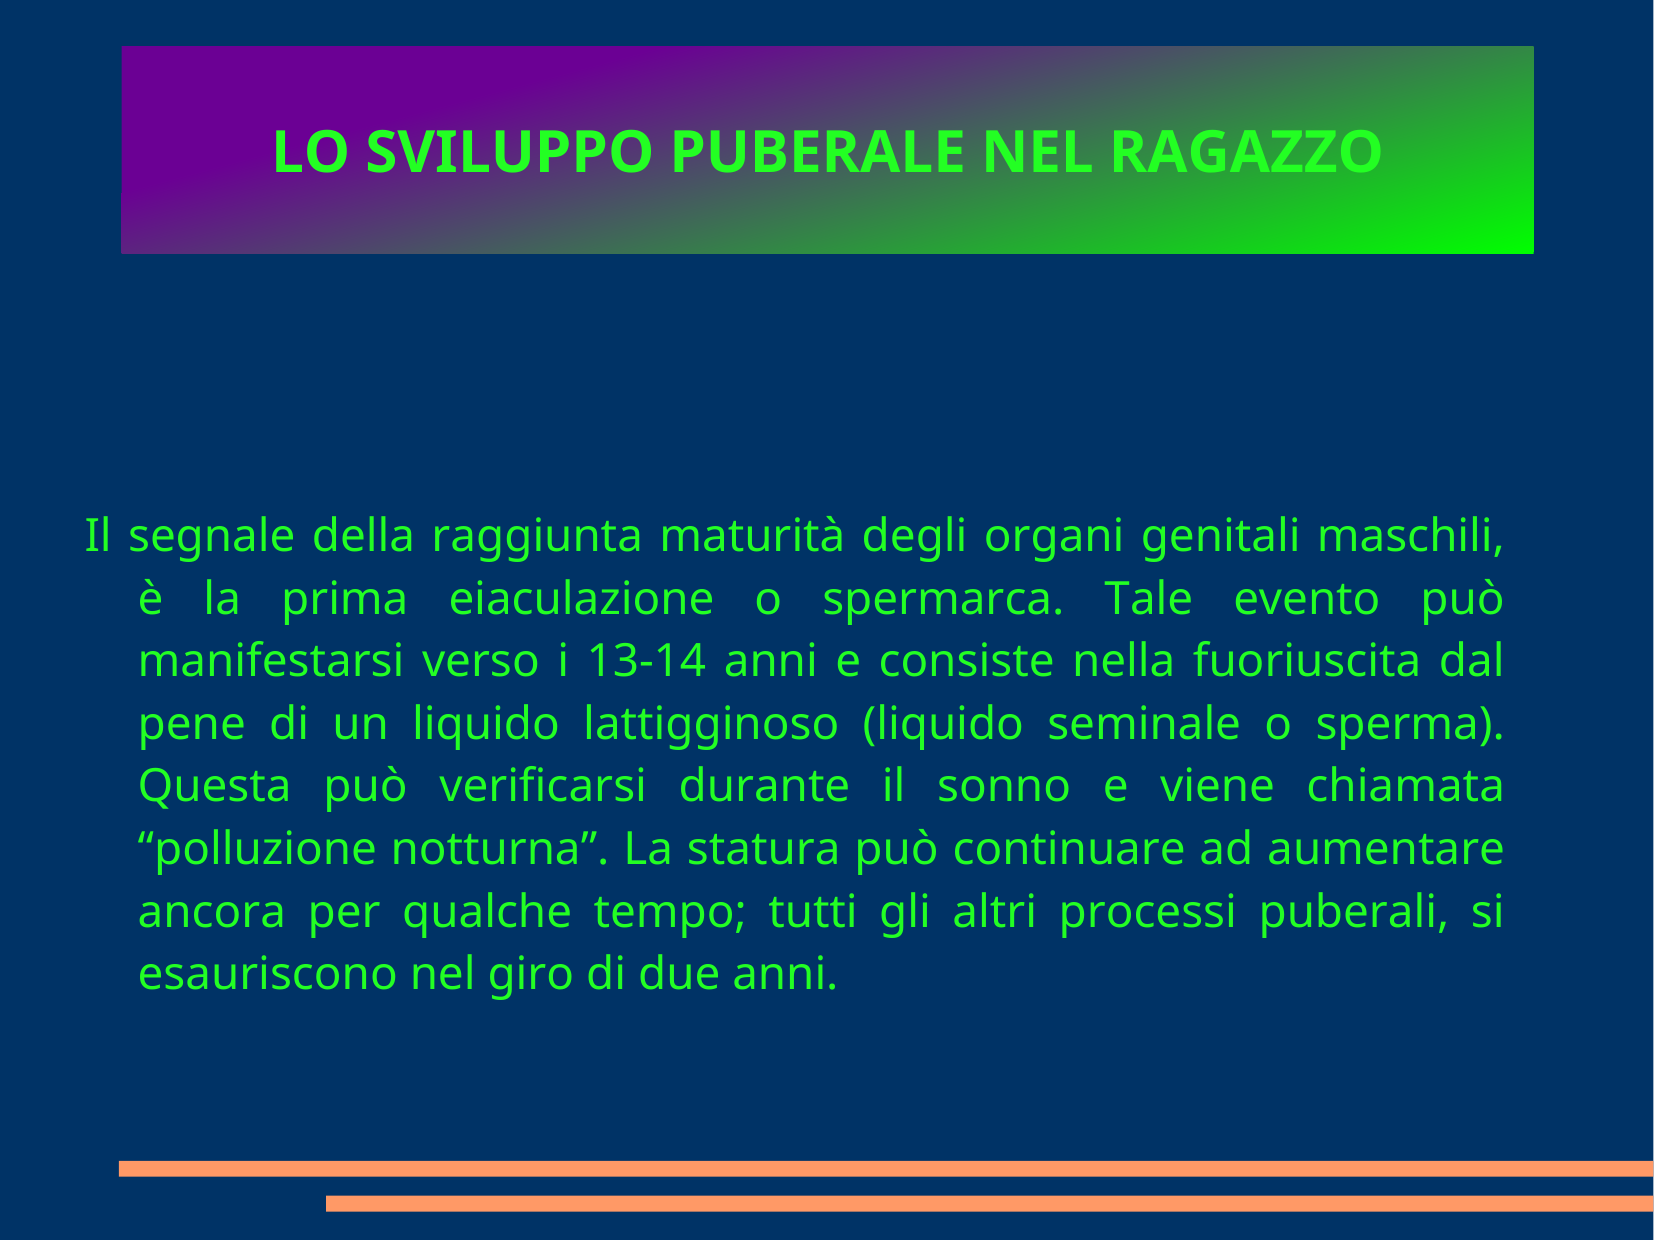

# LO SVILUPPO PUBERALE NEL RAGAZZO
Il segnale della raggiunta maturità degli organi genitali maschili, è la prima eiaculazione o spermarca. Tale evento può manifestarsi verso i 13-14 anni e consiste nella fuoriuscita dal pene di un liquido lattigginoso (liquido seminale o sperma). Questa può verificarsi durante il sonno e viene chiamata “polluzione notturna”. La statura può continuare ad aumentare ancora per qualche tempo; tutti gli altri processi puberali, si esauriscono nel giro di due anni.